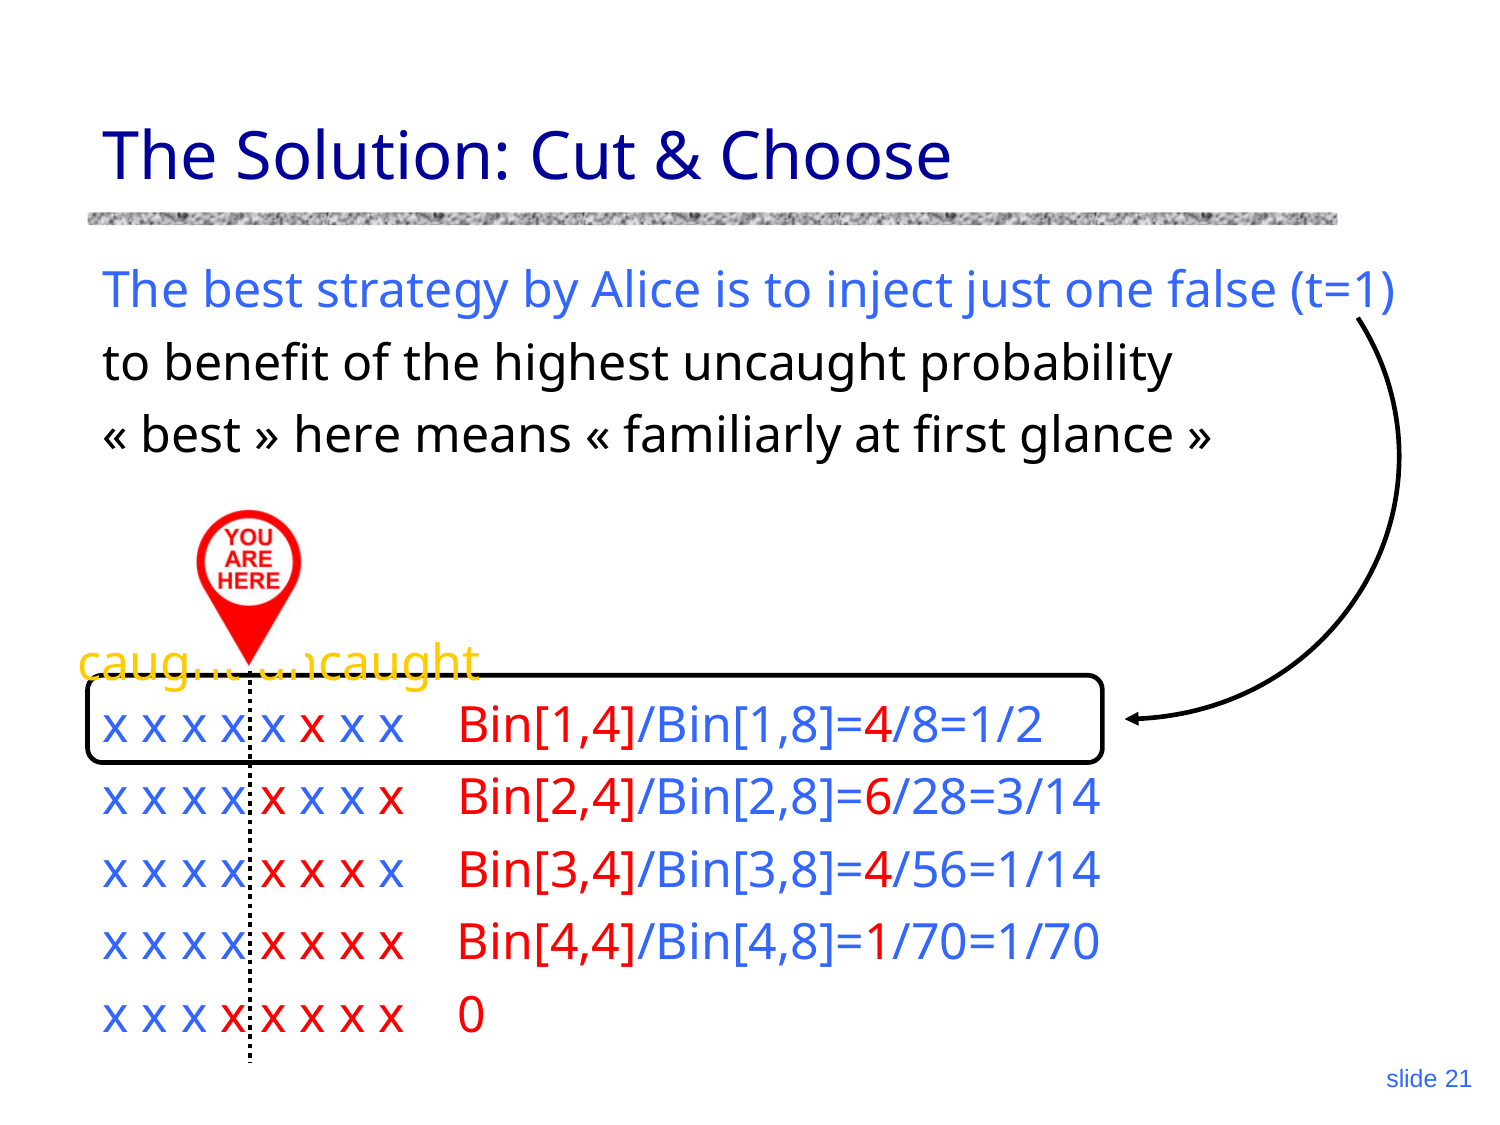

# The Solution: Cut & Choose
The best strategy by Alice is to inject just one false (t=1)
to benefit of the highest uncaught probability
« best » here means « familiarly at first glance » these t
in his designated 500. Probability = Bin[t,n/2]/Bin[t,n]
Illustration:
x x x x x x x x Bin[1,4]/Bin[1,8]=4/8=1/2
x x x x x x x x Bin[2,4]/Bin[2,8]=6/28=3/14
x x x x x x x x Bin[3,4]/Bin[3,8]=4/56=1/14
x x x x x x x x Bin[4,4]/Bin[4,8]=1/70=1/70
x x x x x x x x 0
caught
uncaught
slide